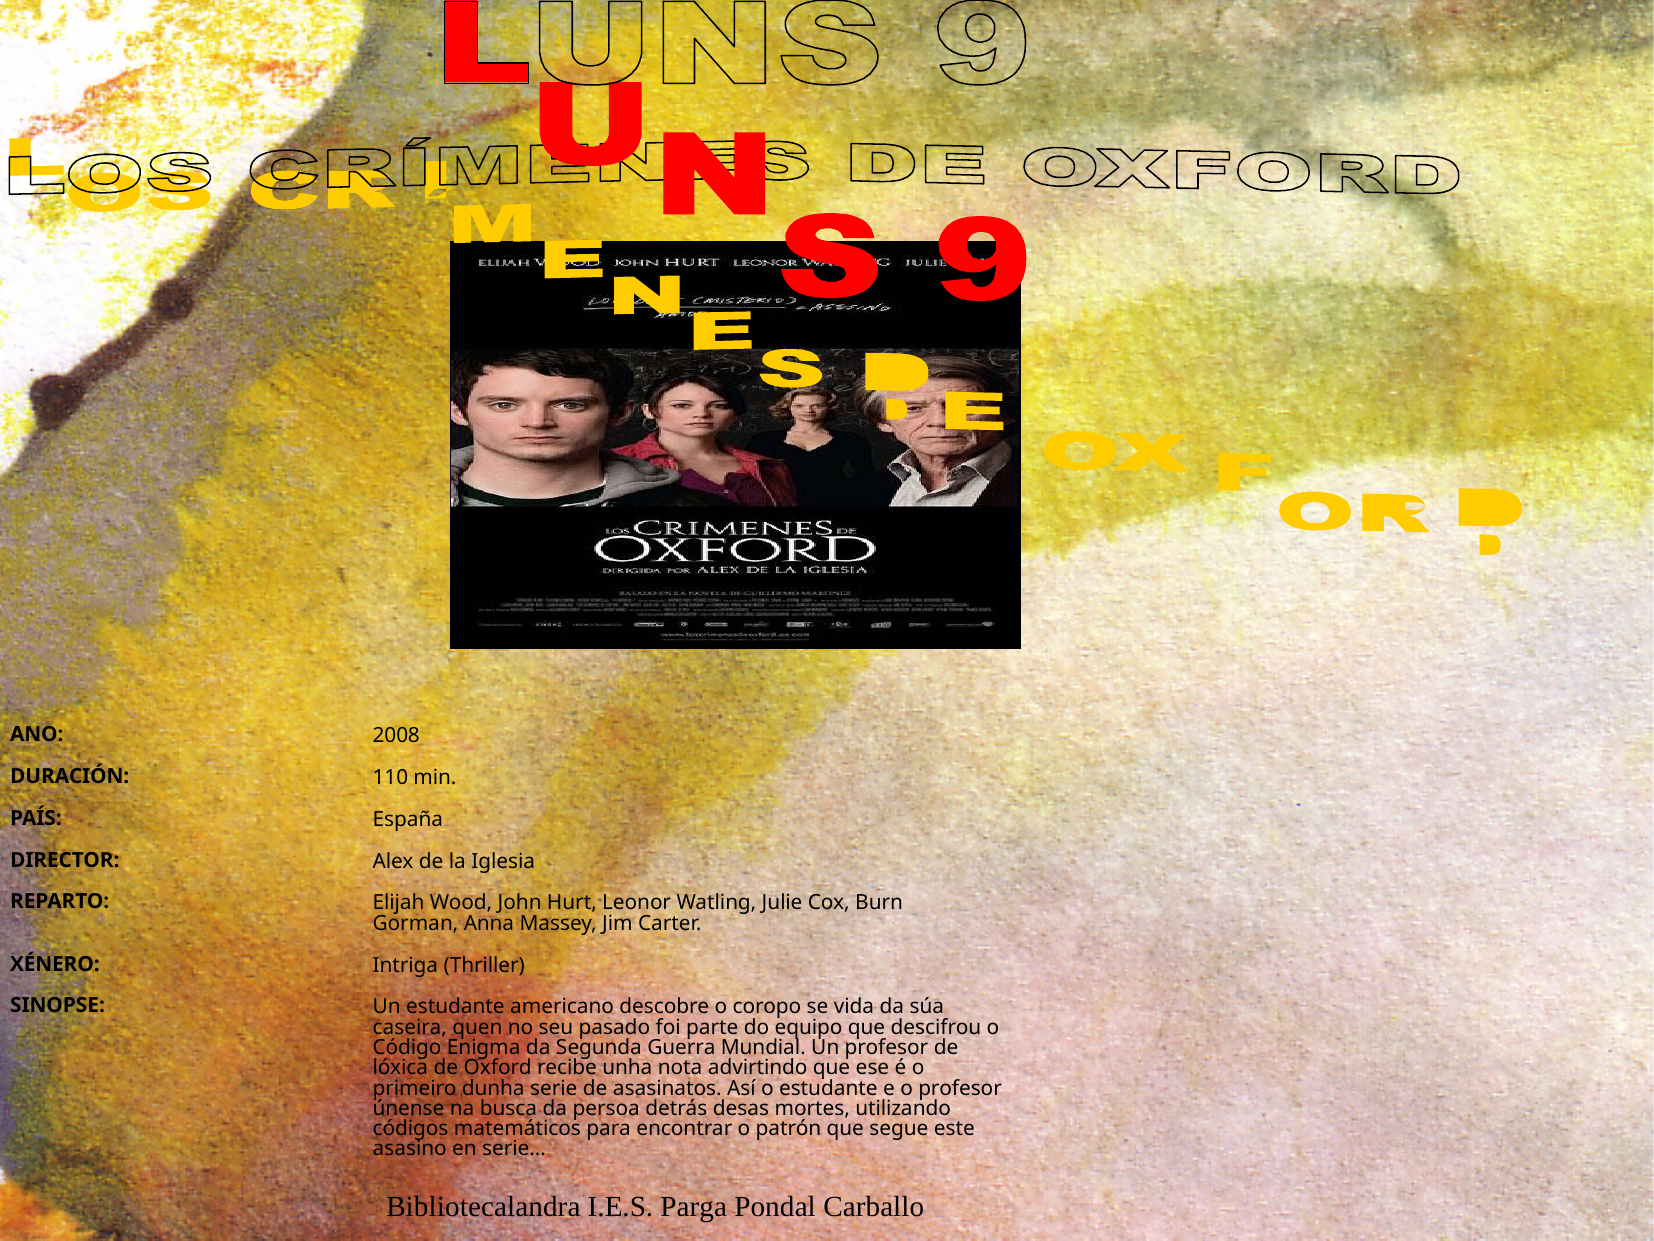

ANO:
2008
DURACIÓN:
110 min.
PAÍS:
España
DIRECTOR:
Alex de la Iglesia
REPARTO:
Elijah Wood, John Hurt, Leonor Watling, Julie Cox, Burn
Gorman, Anna Massey, Jim Carter.
XÉNERO:
Intriga (Thriller)
SINOPSE:
Un estudante americano descobre o coropo se vida da súa
caseira, quen no seu pasado foi parte do equipo que descifrou o
Código Enigma da Segunda Guerra Mundial. Un profesor de
lóxica de Oxford recibe unha nota advirtindo que ese é o
primeiro dunha serie de asasinatos. Así o estudante e o profesor
únense na busca da persoa detrás desas mortes, utilizando
códigos matemáticos para encontrar o patrón que segue este
asasino en serie...
Bibliotecalandra I.E.S. Parga Pondal Carballo